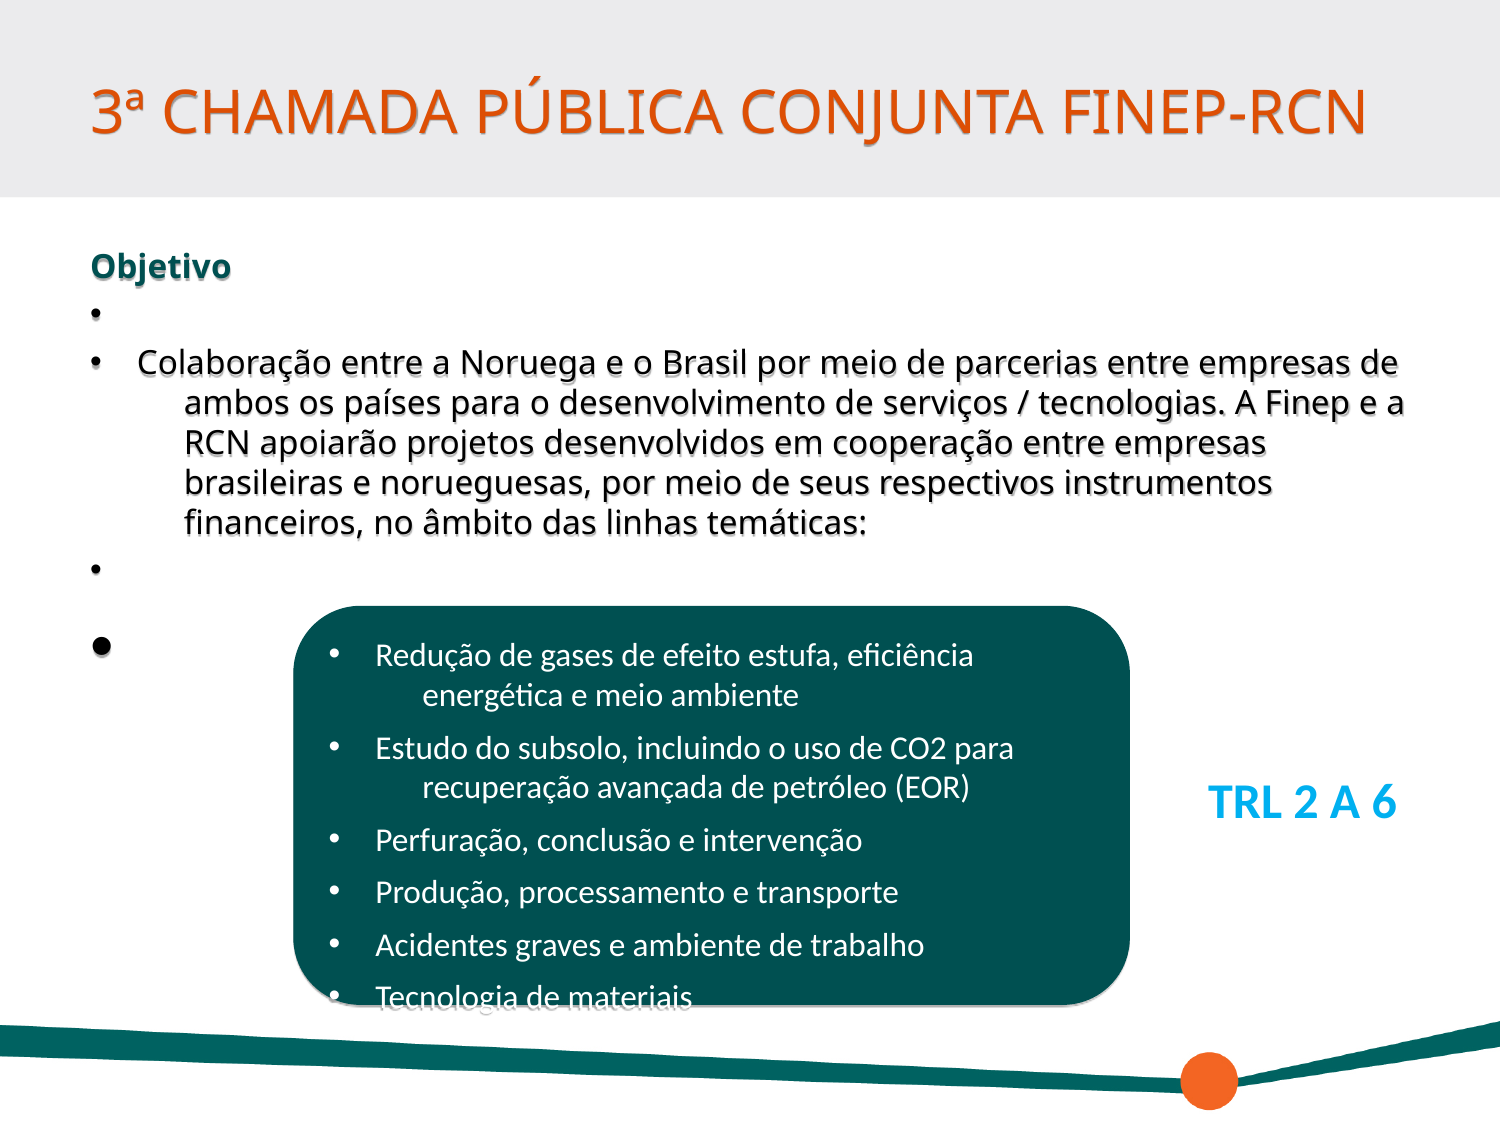

# 3ª CHAMADA PÚBLICA CONJUNTA FINEP-RCN
Objetivo
Colaboração entre a Noruega e o Brasil por meio de parcerias entre empresas de ambos os países para o desenvolvimento de serviços / tecnologias. A Finep e a RCN apoiarão projetos desenvolvidos em cooperação entre empresas brasileiras e norueguesas, por meio de seus respectivos instrumentos financeiros, no âmbito das linhas temáticas:
Redução de gases de efeito estufa, eficiência energética e meio ambiente
Estudo do subsolo, incluindo o uso de CO2 para recuperação avançada de petróleo (EOR)
Perfuração, conclusão e intervenção
Produção, processamento e transporte
Acidentes graves e ambiente de trabalho
Tecnologia de materiais
TRL 2 A 6